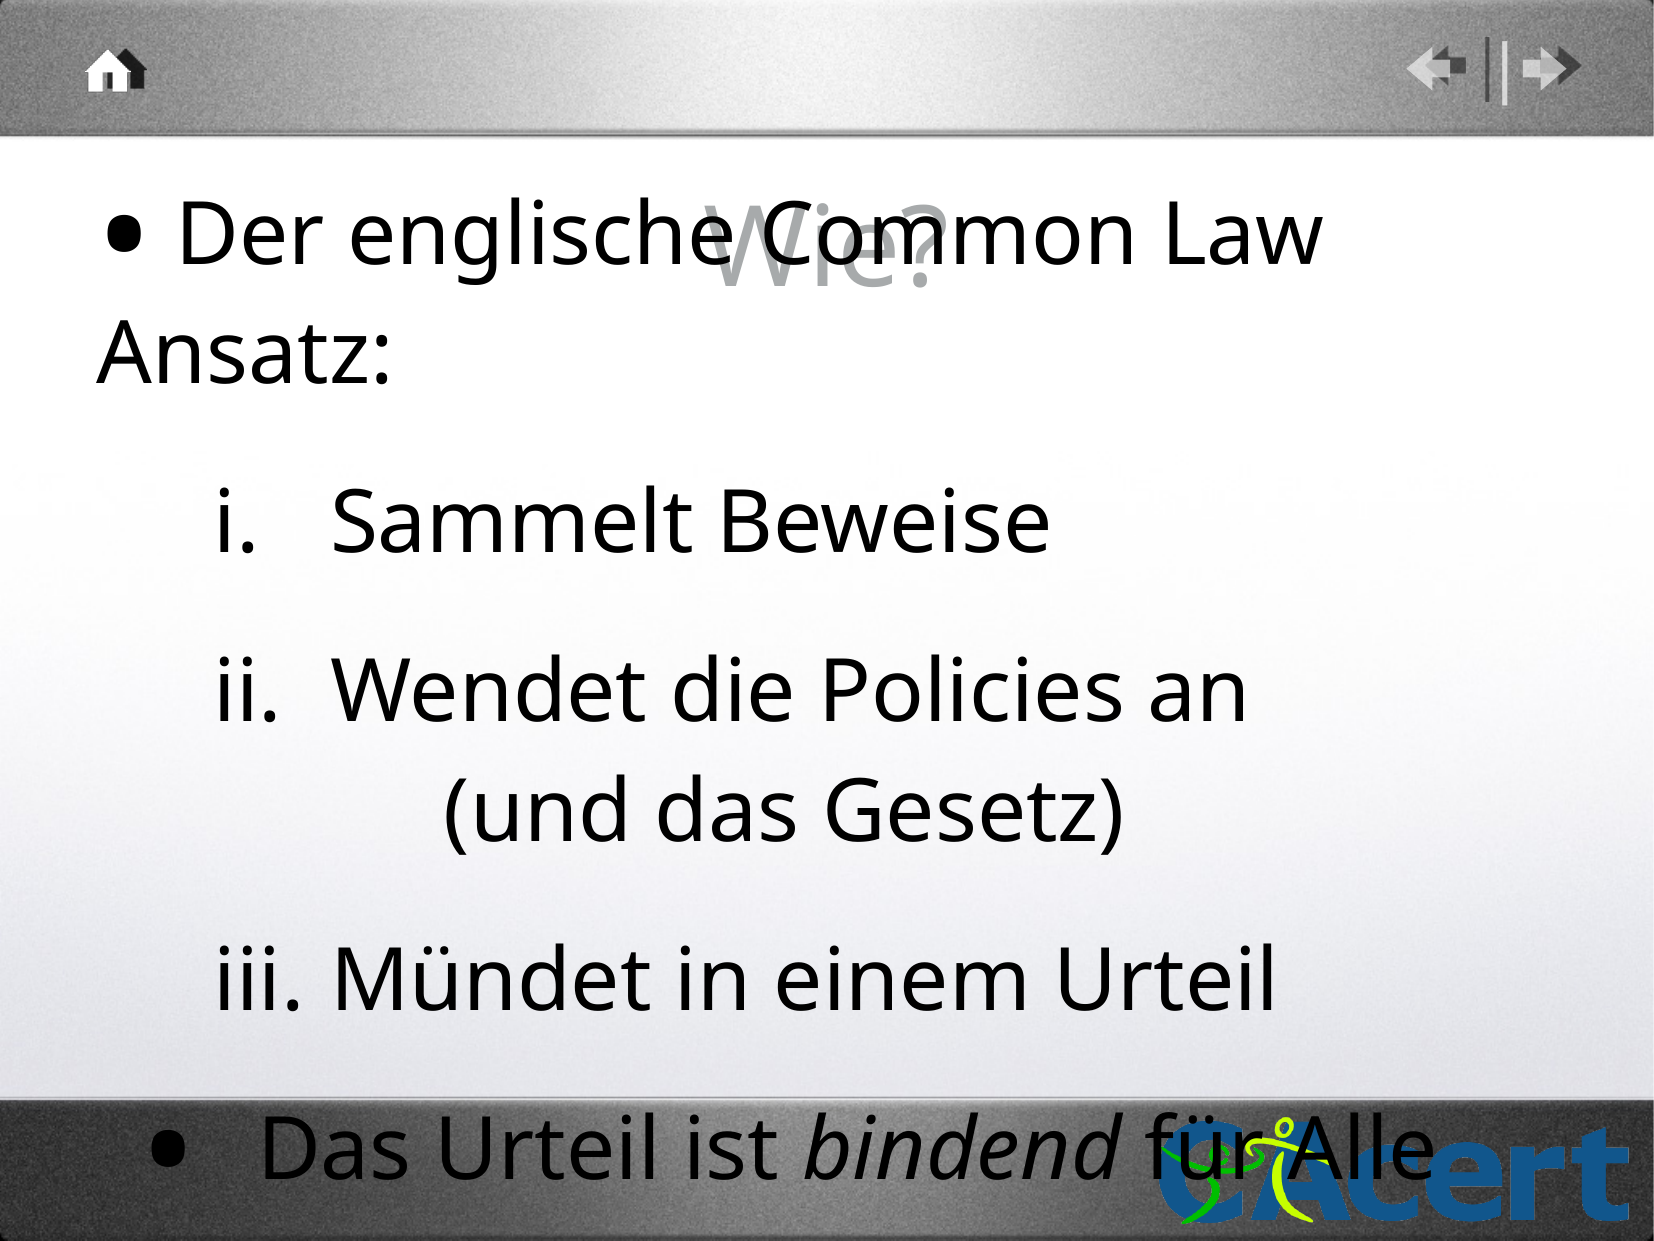

# Wie?
 Der englische Common Law Ansatz:
 Sammelt Beweise
 Wendet die Policies an
 (und das Gesetz)
 Mündet in einem Urteil
 Das Urteil ist bindend für Alle